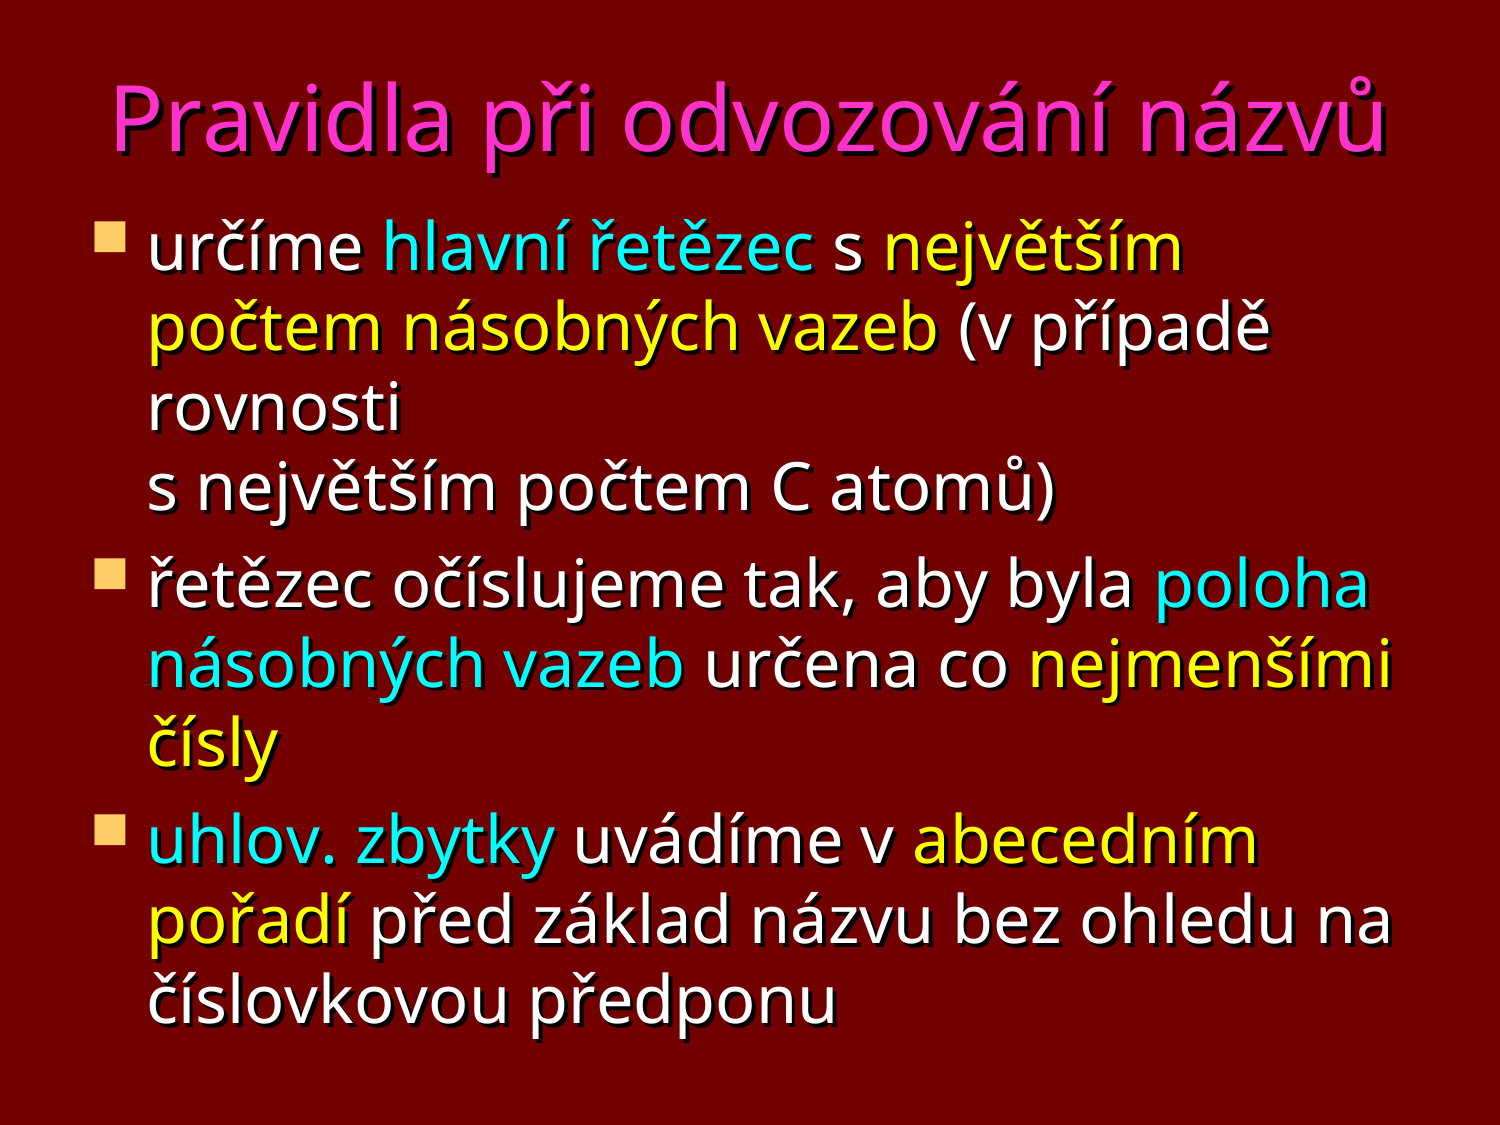

# Pravidla při odvozování názvů
určíme hlavní řetězec s největším počtem násobných vazeb (v případě rovnosti
s největším počtem C atomů)
řetězec očíslujeme tak, aby byla poloha násobných vazeb určena co nejmenšími čísly
uhlov. zbytky uvádíme v abecedním pořadí před základ názvu bez ohledu na číslovkovou předponu